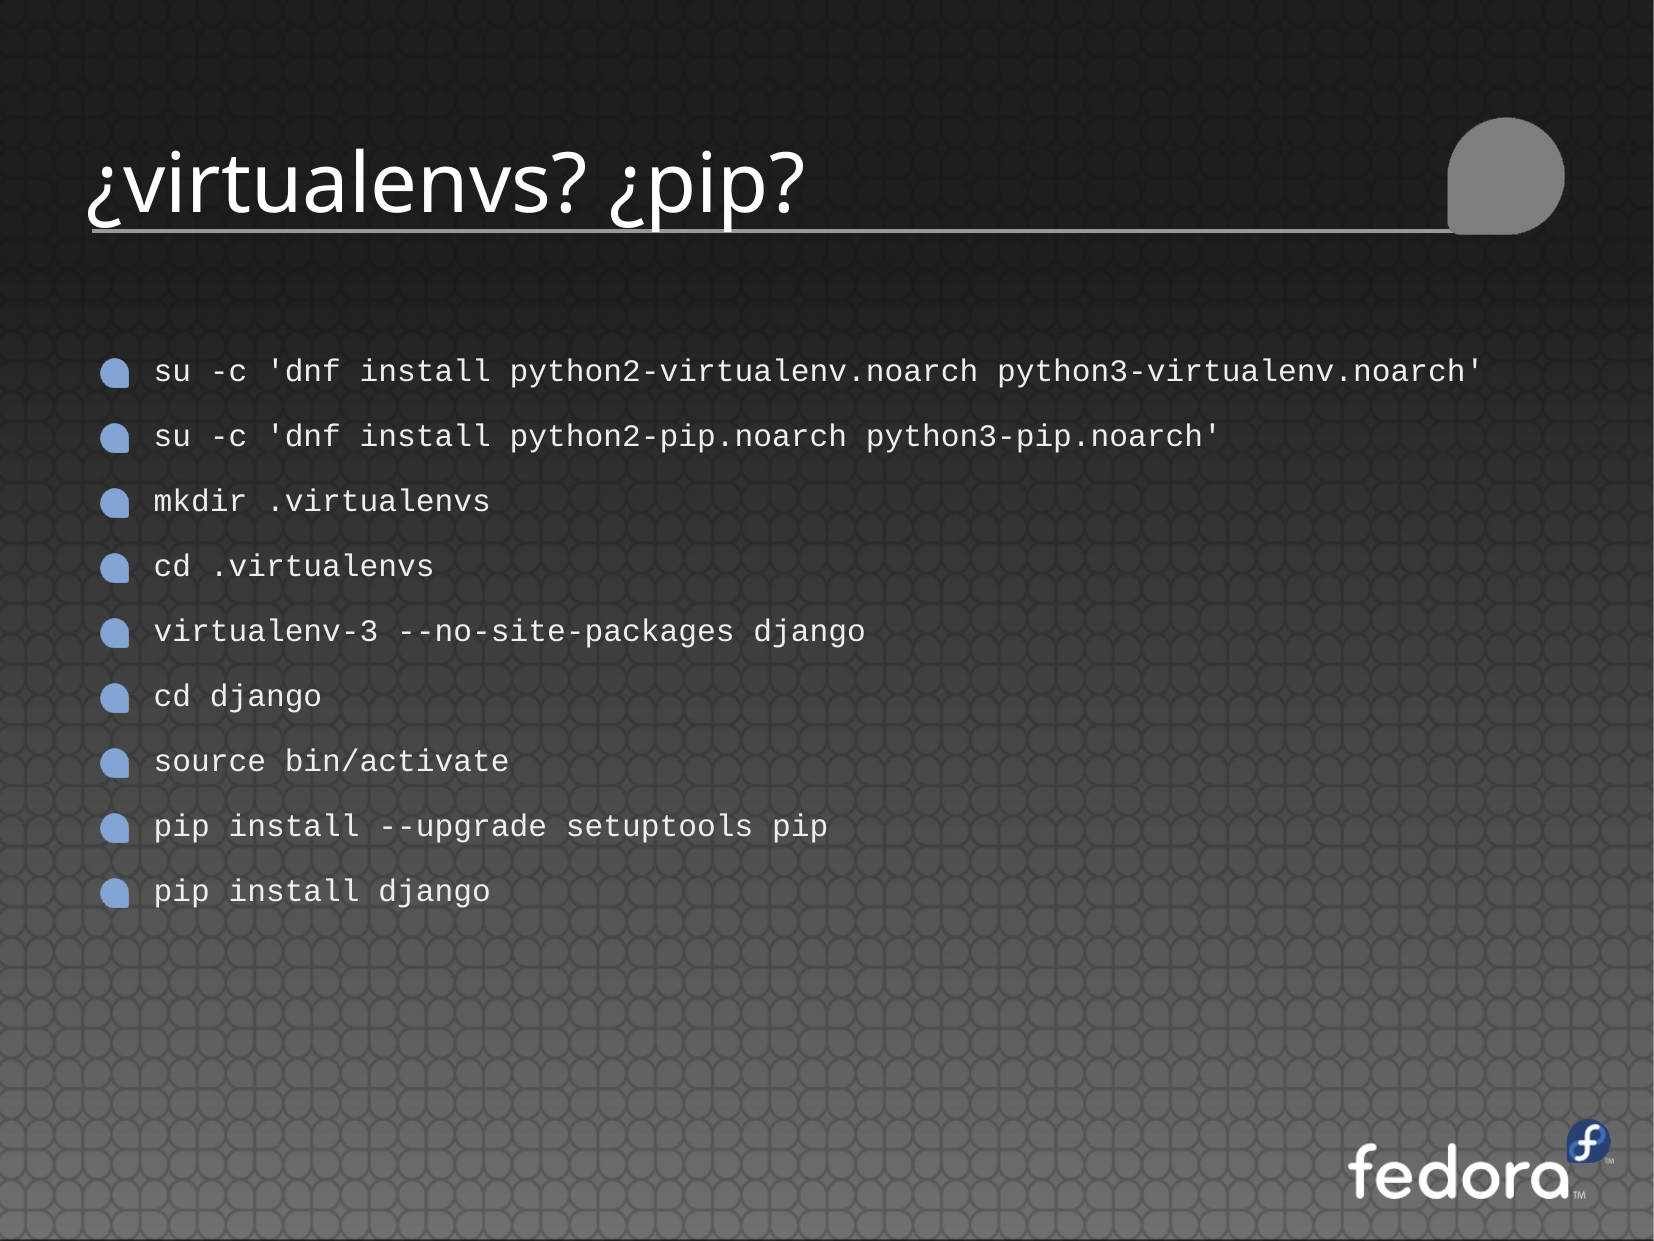

# ¿virtualenvs? ¿pip?
su -c 'dnf install python2-virtualenv.noarch python3-virtualenv.noarch'
su -c 'dnf install python2-pip.noarch python3-pip.noarch'
mkdir .virtualenvs
cd .virtualenvs
virtualenv-3 --no-site-packages django
cd django
source bin/activate
pip install --upgrade setuptools pip
pip install django